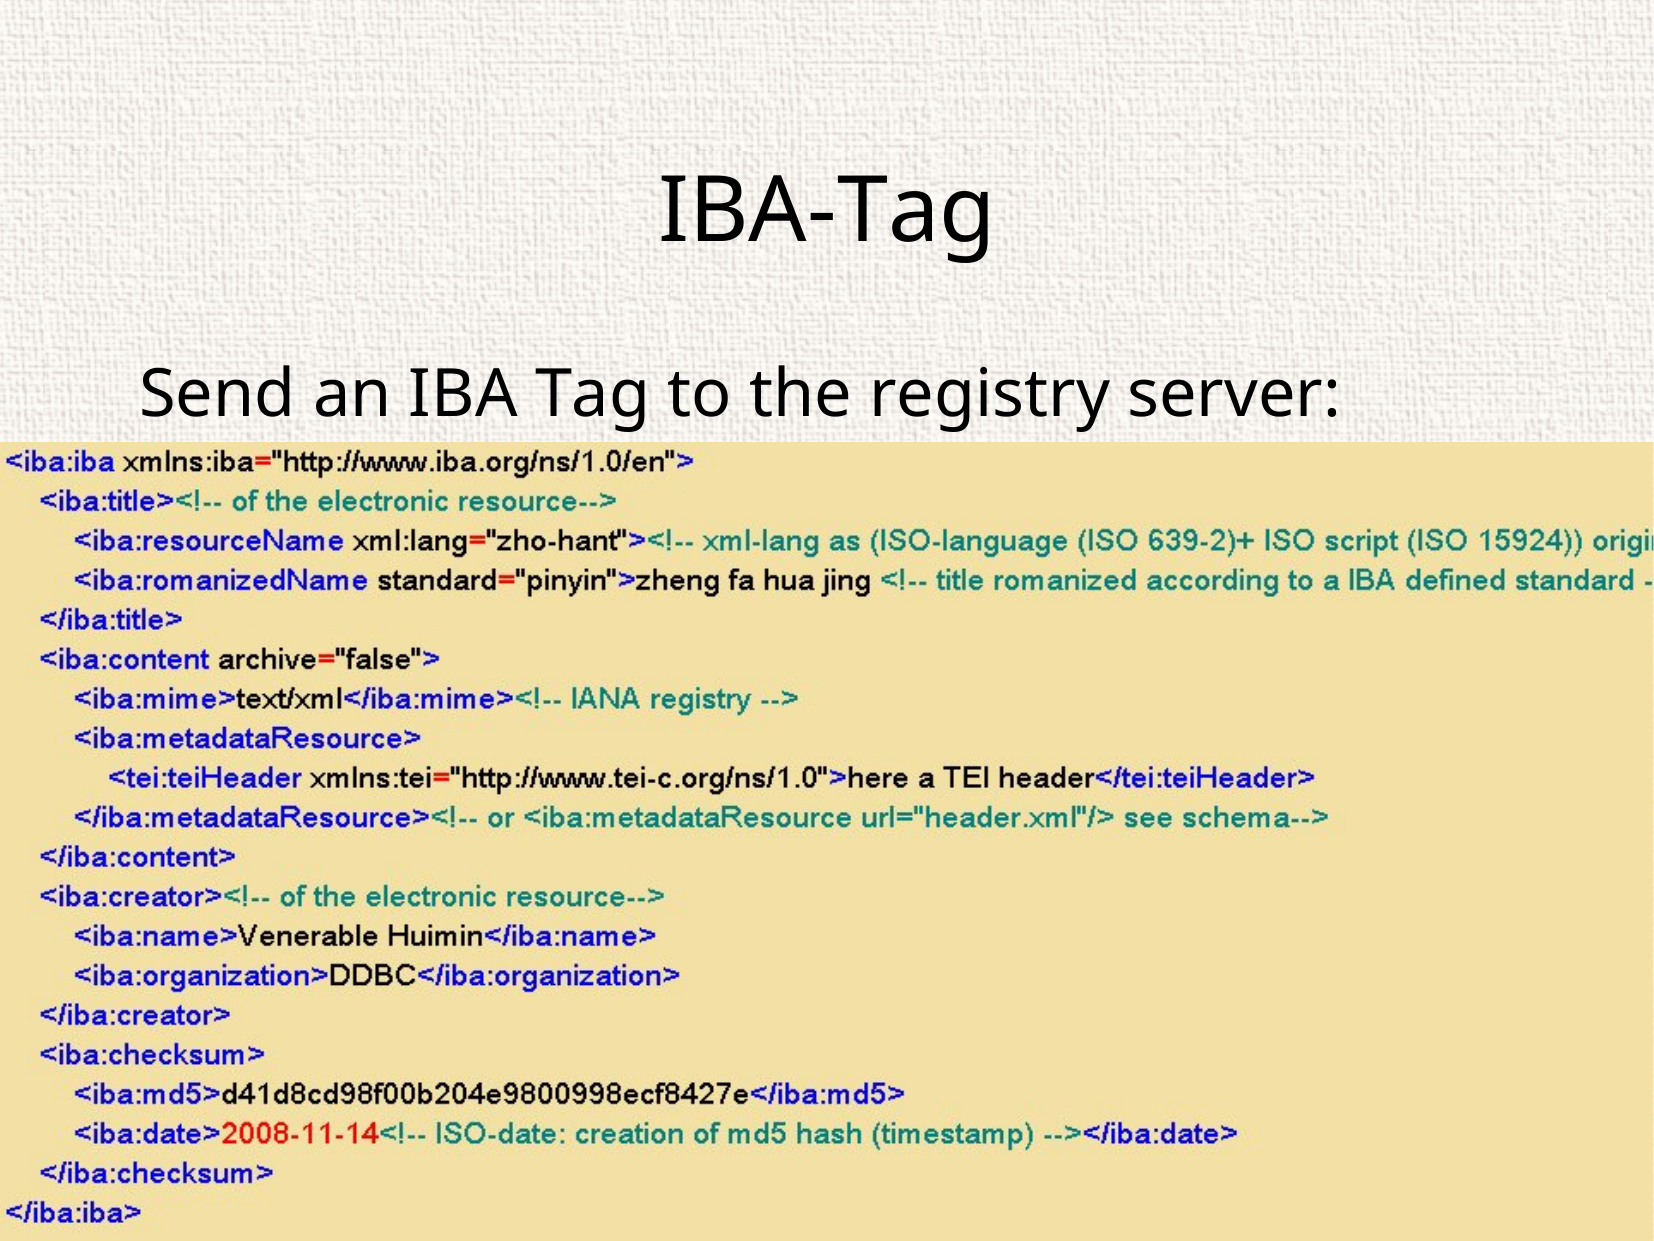

# IBA-Tag
Send an IBA Tag to the registry server: